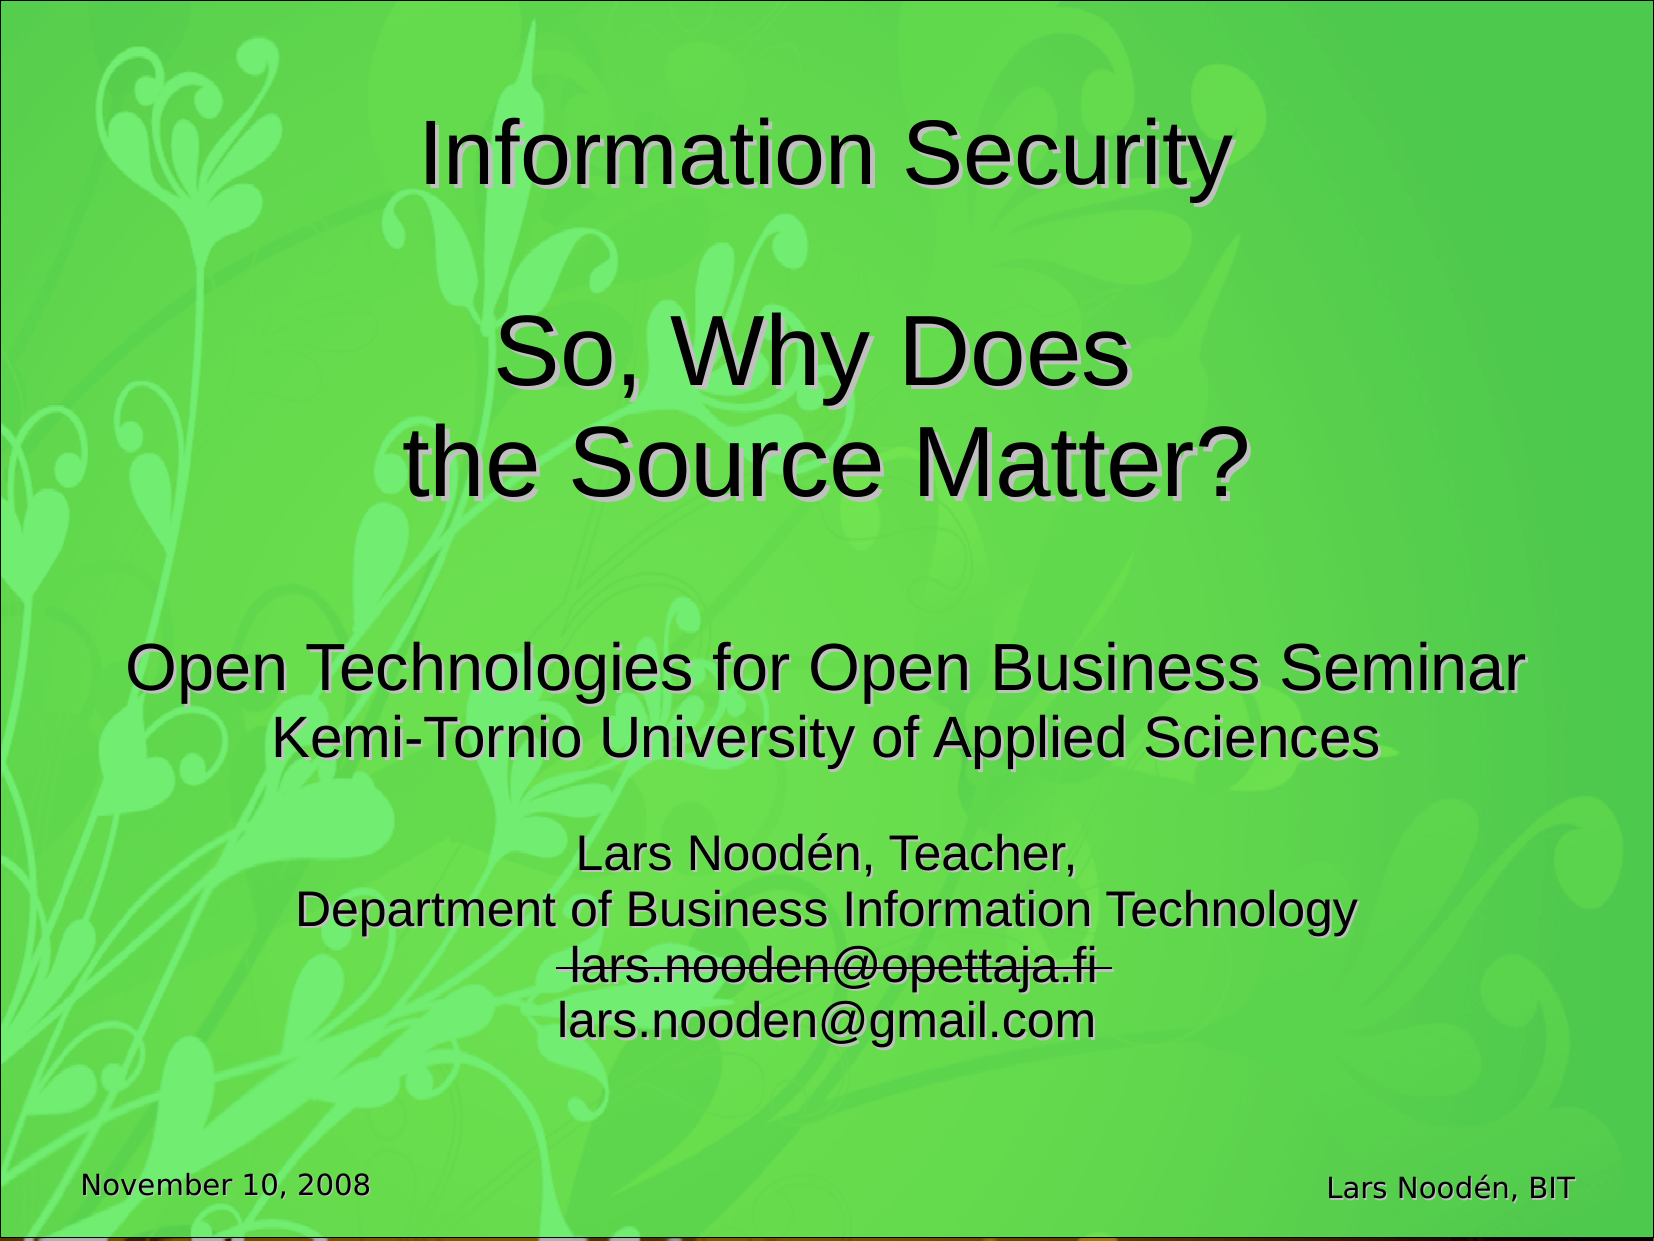

# Information Security
So, Why Does
the Source Matter?
Open Technologies for Open Business Seminar
Kemi-Tornio University of Applied Sciences
Lars Noodén, Teacher,
Department of Business Information Technology
 lars.nooden@opettaja.fi
lars.nooden@gmail.com